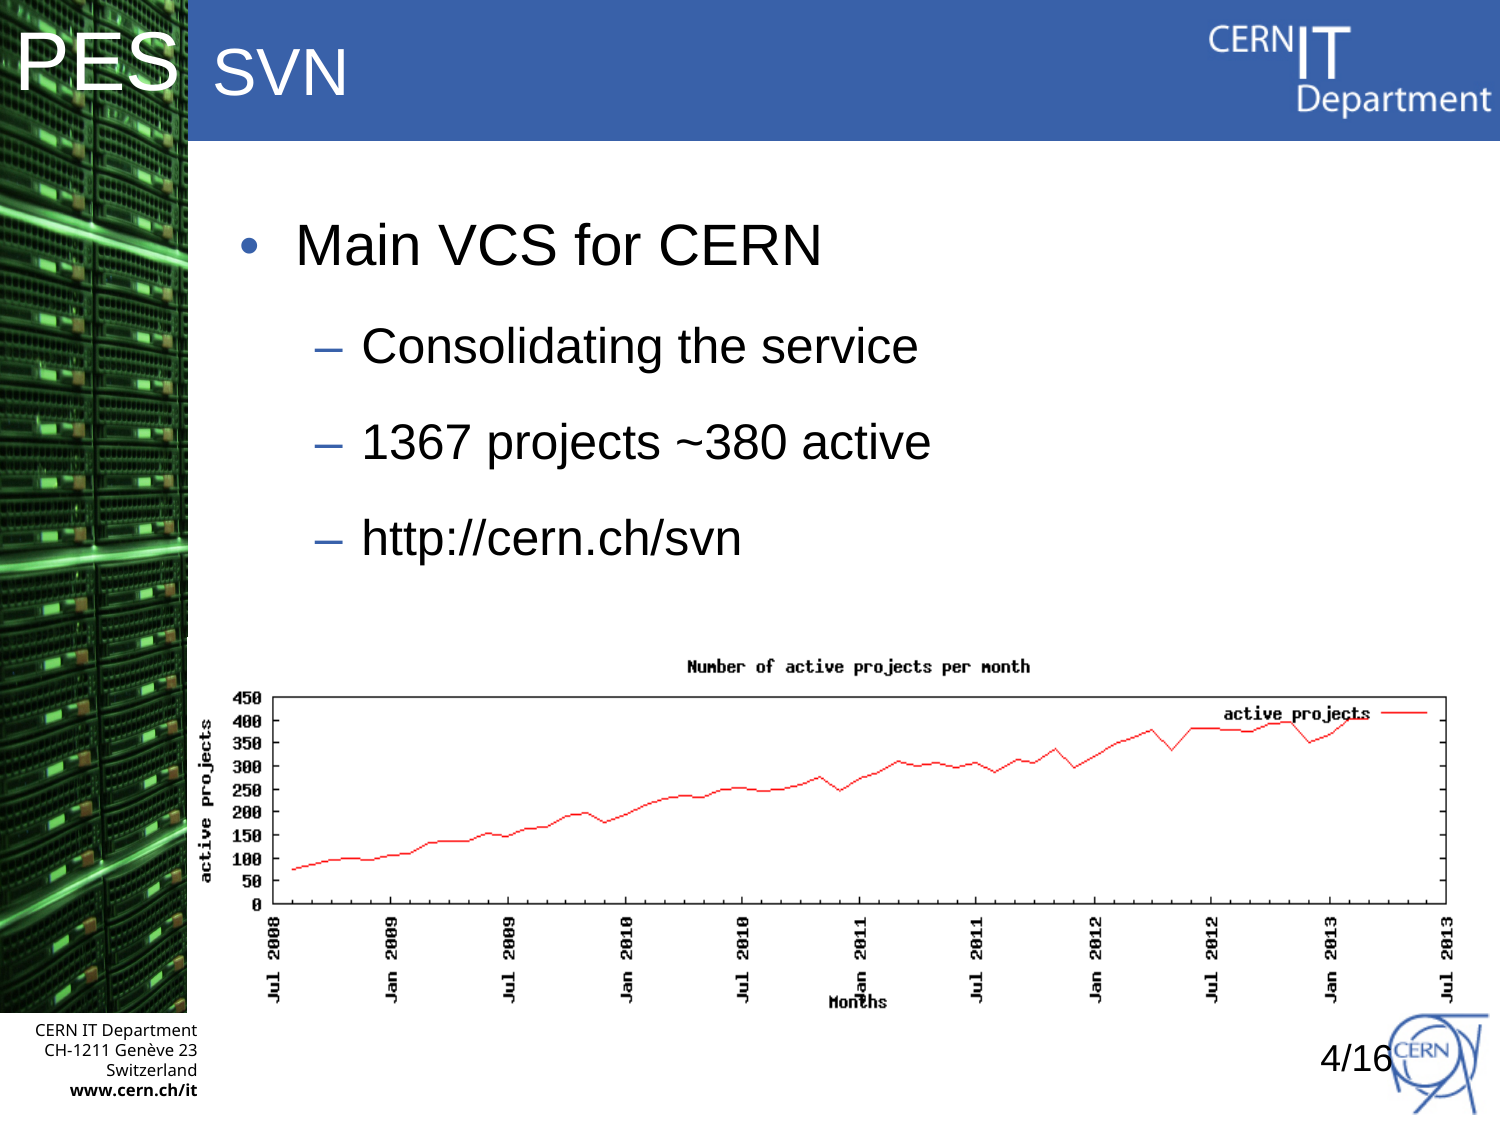

# SVN
Main VCS for CERN
Consolidating the service
1367 projects ~380 active
http://cern.ch/svn
4/16